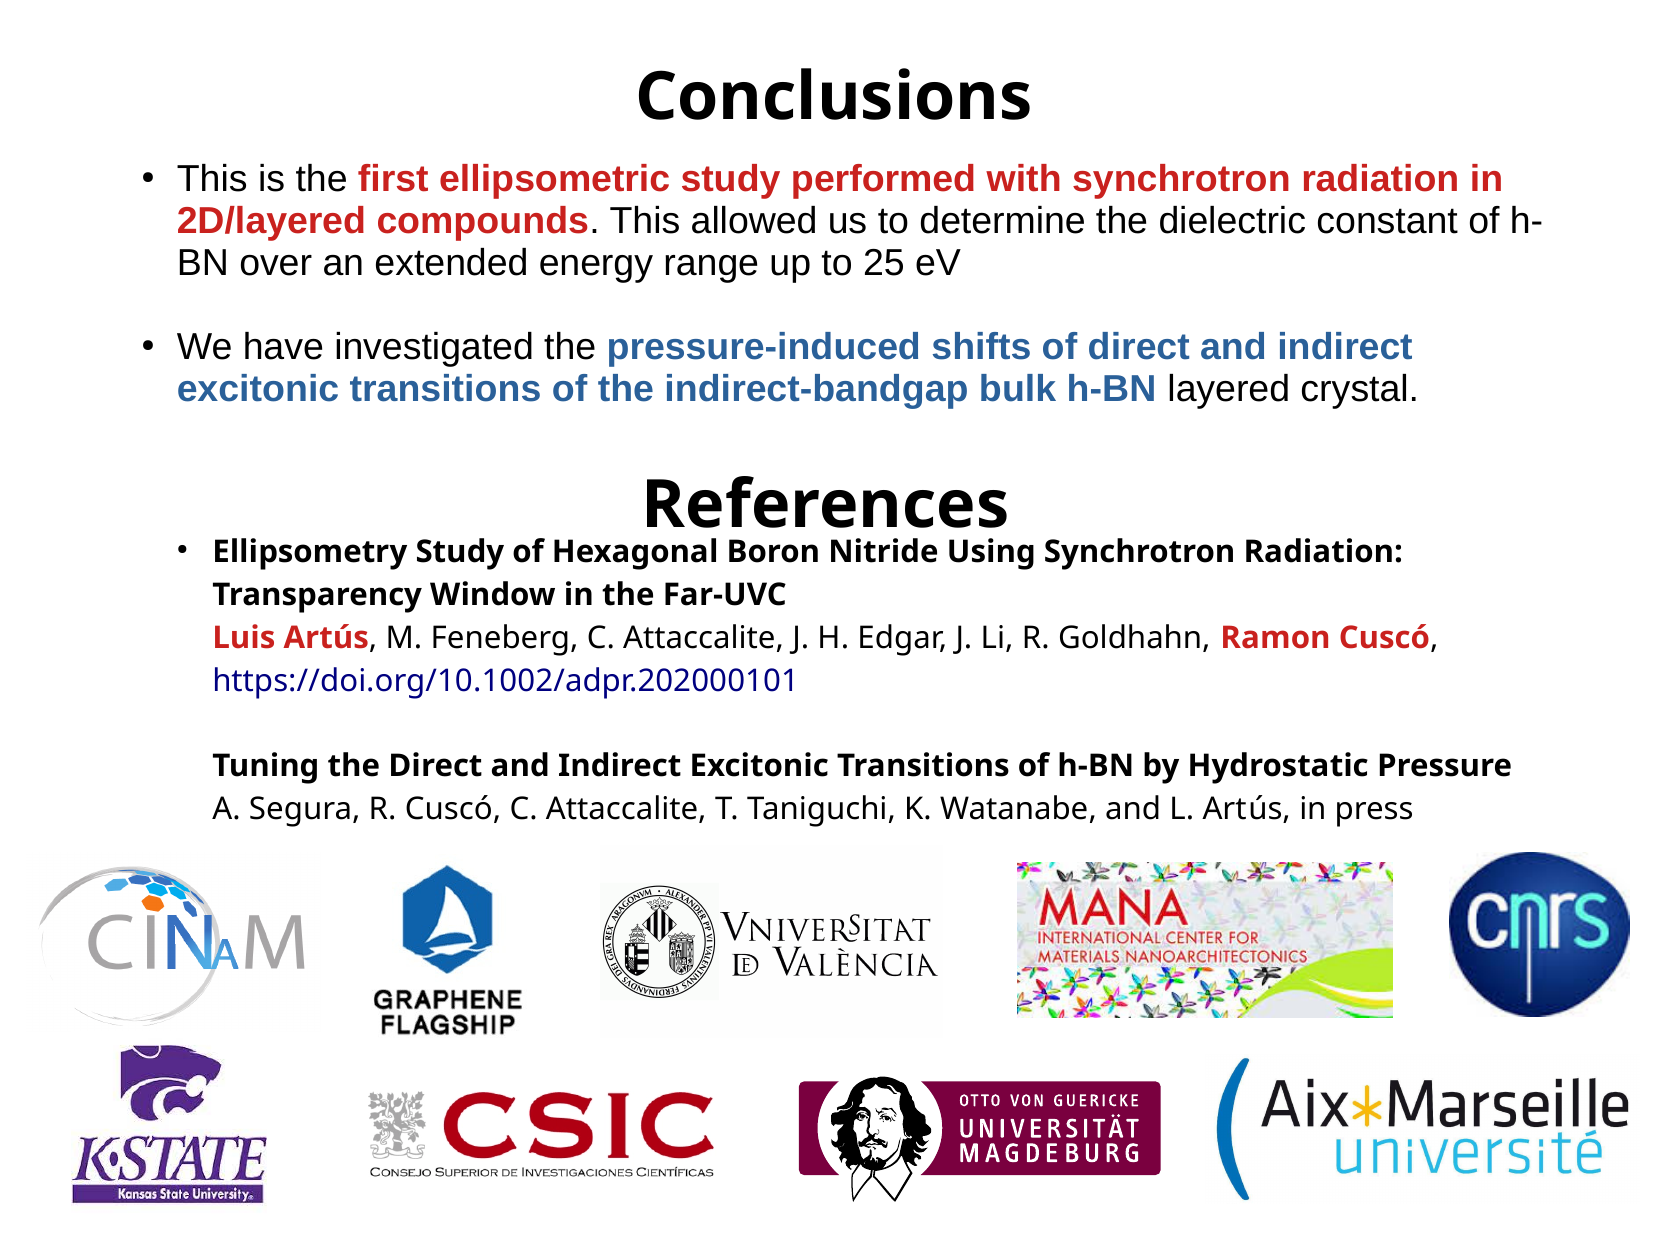

# Conclusions
This is the first ellipsometric study performed with synchrotron radiation in 2D/layered compounds. This allowed us to determine the dielectric constant of h-BN over an extended energy range up to 25 eV
We have investigated the pressure-induced shifts of direct and indirect excitonic transitions of the indirect-bandgap bulk h-BN layered crystal.
References
Ellipsometry Study of Hexagonal Boron Nitride Using Synchrotron Radiation: Transparency Window in the Far‐UVC
Luis Artús, M. Feneberg, C. Attaccalite, J. H. Edgar, J. Li, R. Goldhahn, Ramon Cuscó, https://doi.org/10.1002/adpr.202000101
Tuning the Direct and Indirect Excitonic Transitions of h‐BN by Hydrostatic Pressure
A. Segura, R. Cuscó, C. Attaccalite, T. Taniguchi, K. Watanabe, and L. Artús, in press